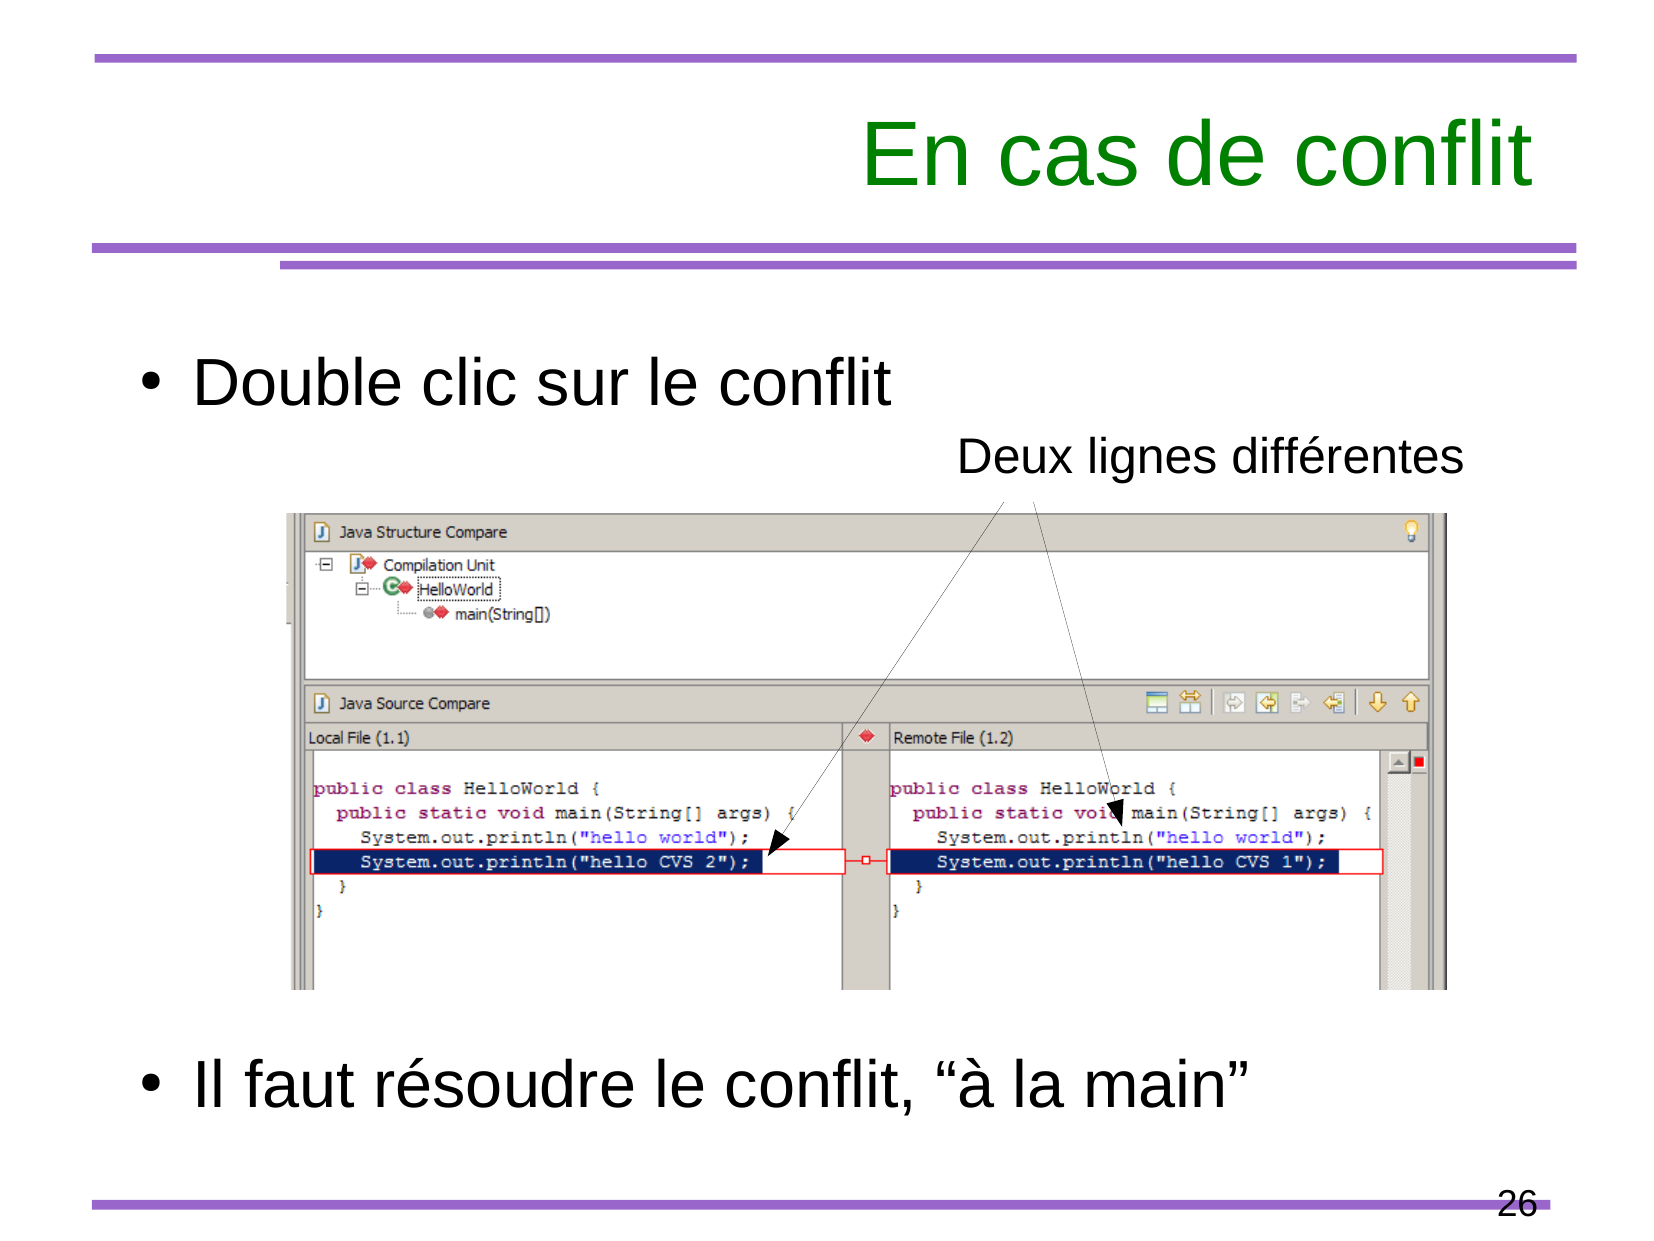

# En cas de conflit
Double clic sur le conflit
Il faut résoudre le conflit, “à la main”
Deux lignes différentes